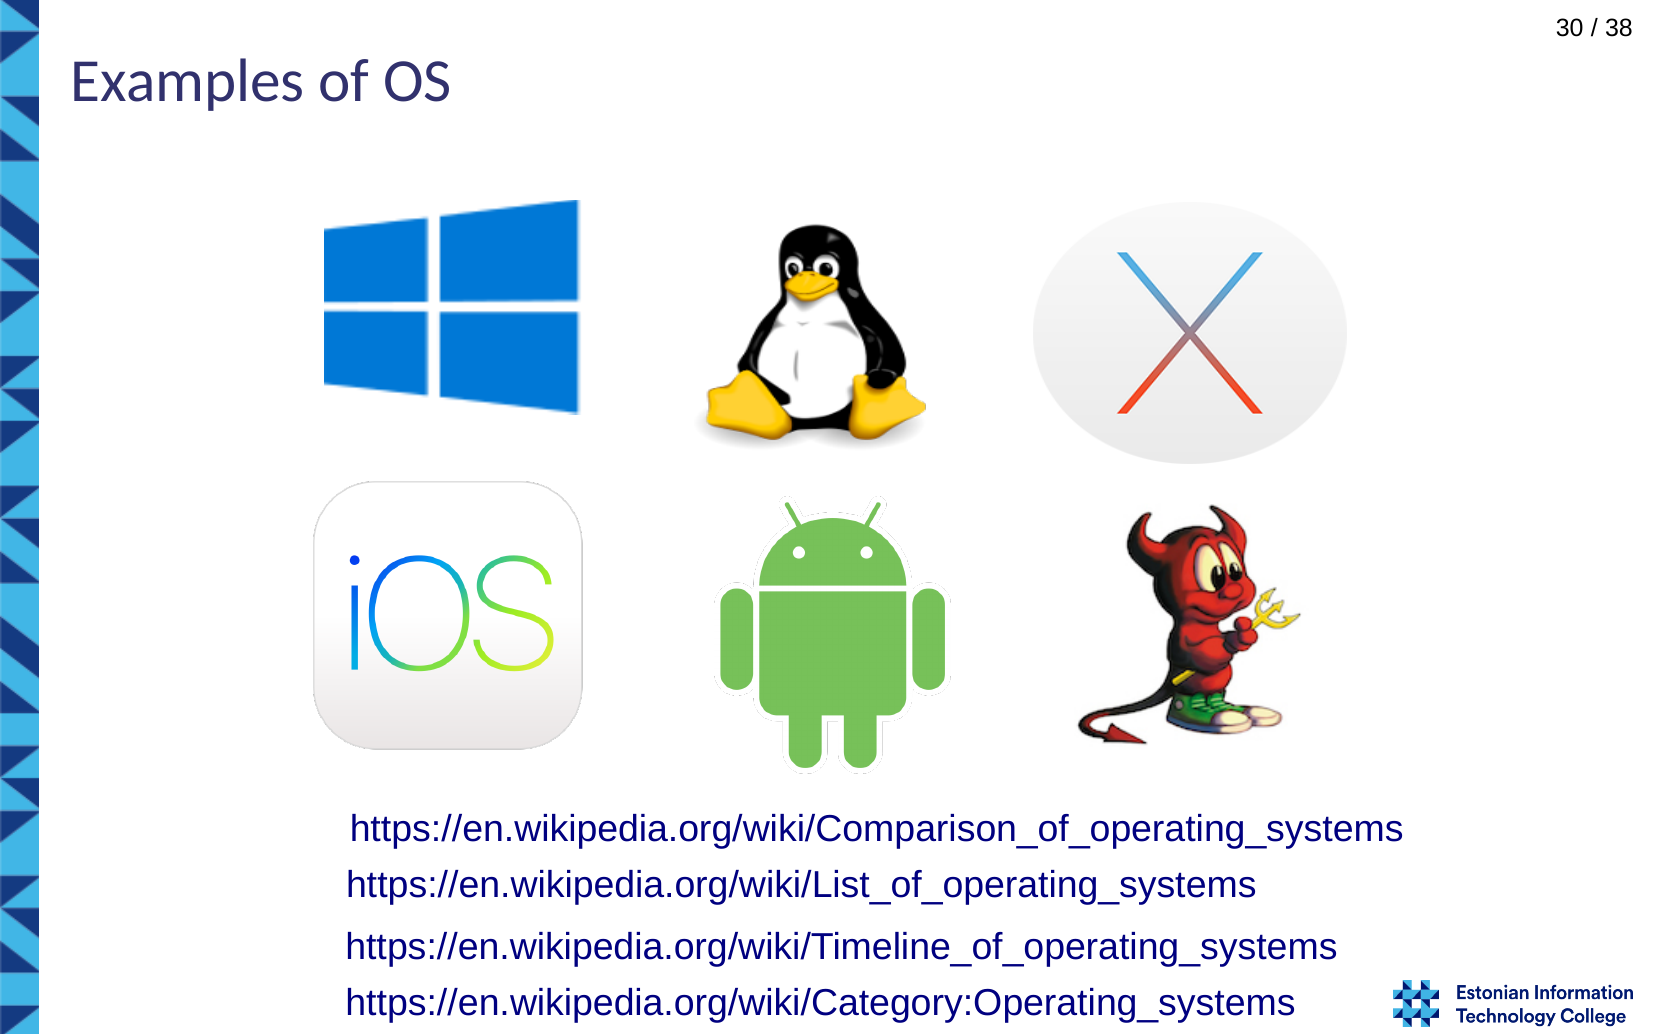

# Examples of OS
https://en.wikipedia.org/wiki/Comparison_of_operating_systems
https://en.wikipedia.org/wiki/List_of_operating_systems
https://en.wikipedia.org/wiki/Timeline_of_operating_systems
https://en.wikipedia.org/wiki/Category:Operating_systems